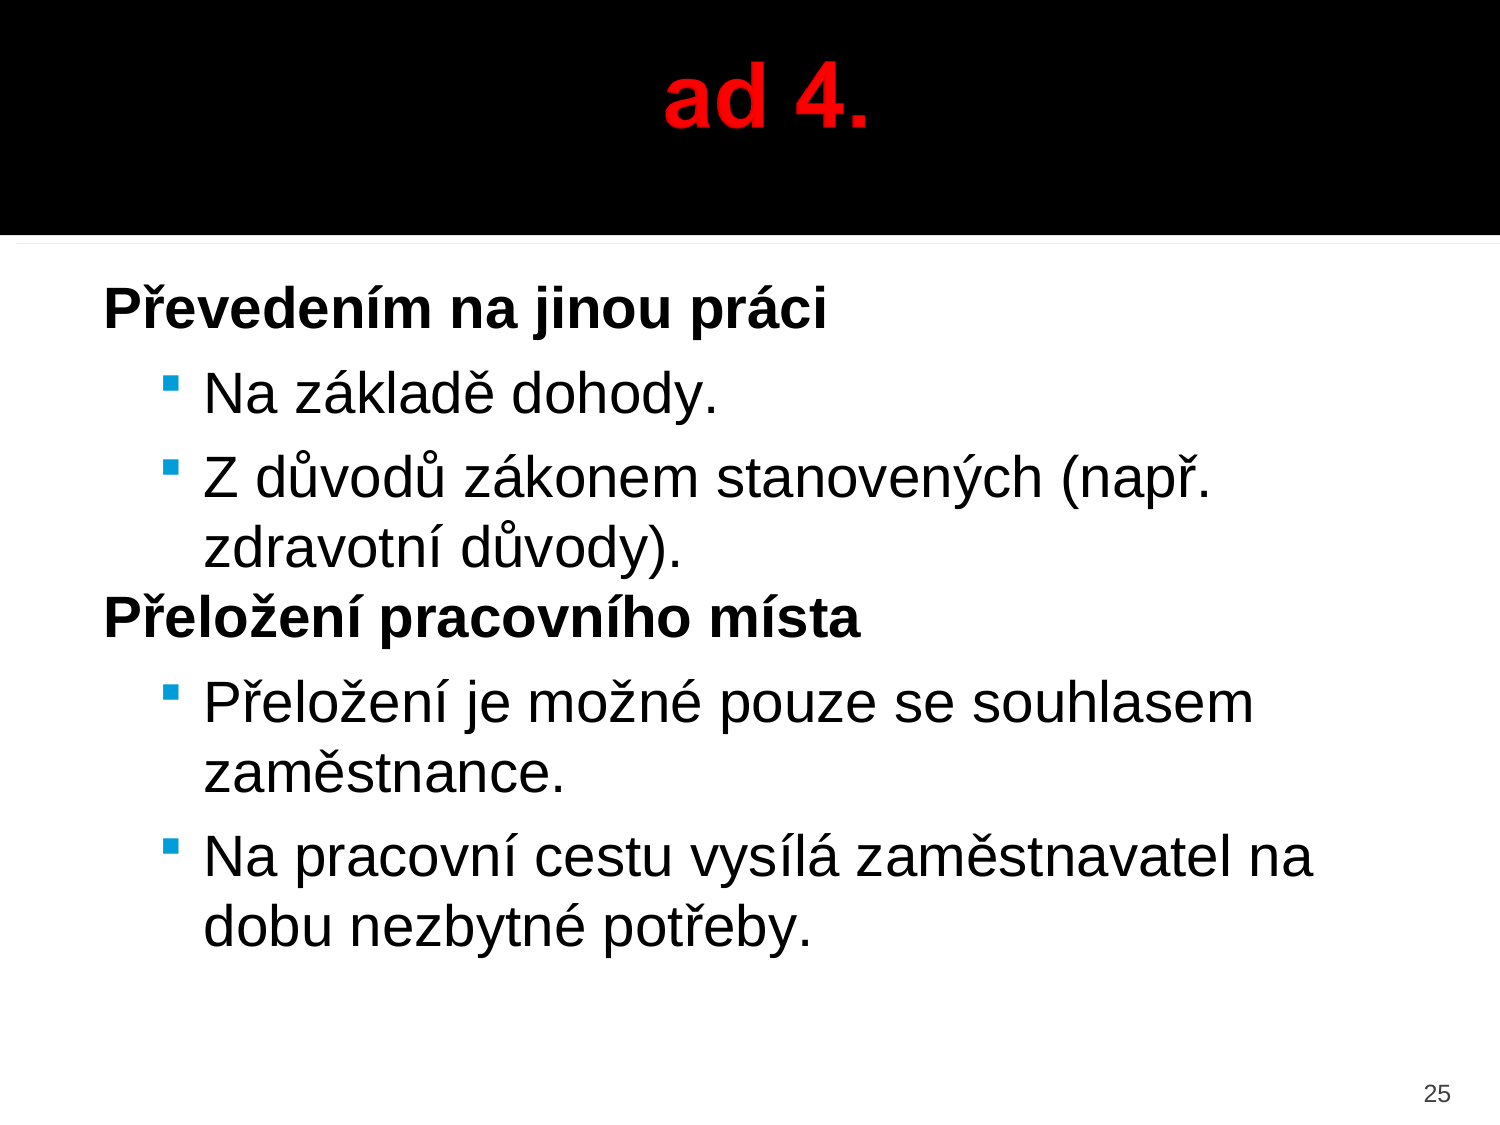

# Převedením na jinou práci
Na základě dohody.
Z důvodů zákonem stanovených (např. zdravotní důvody).
Přeložení pracovního místa
Přeložení je možné pouze se souhlasem zaměstnance.
Na pracovní cestu vysílá zaměstnavatel na dobu nezbytné potřeby.